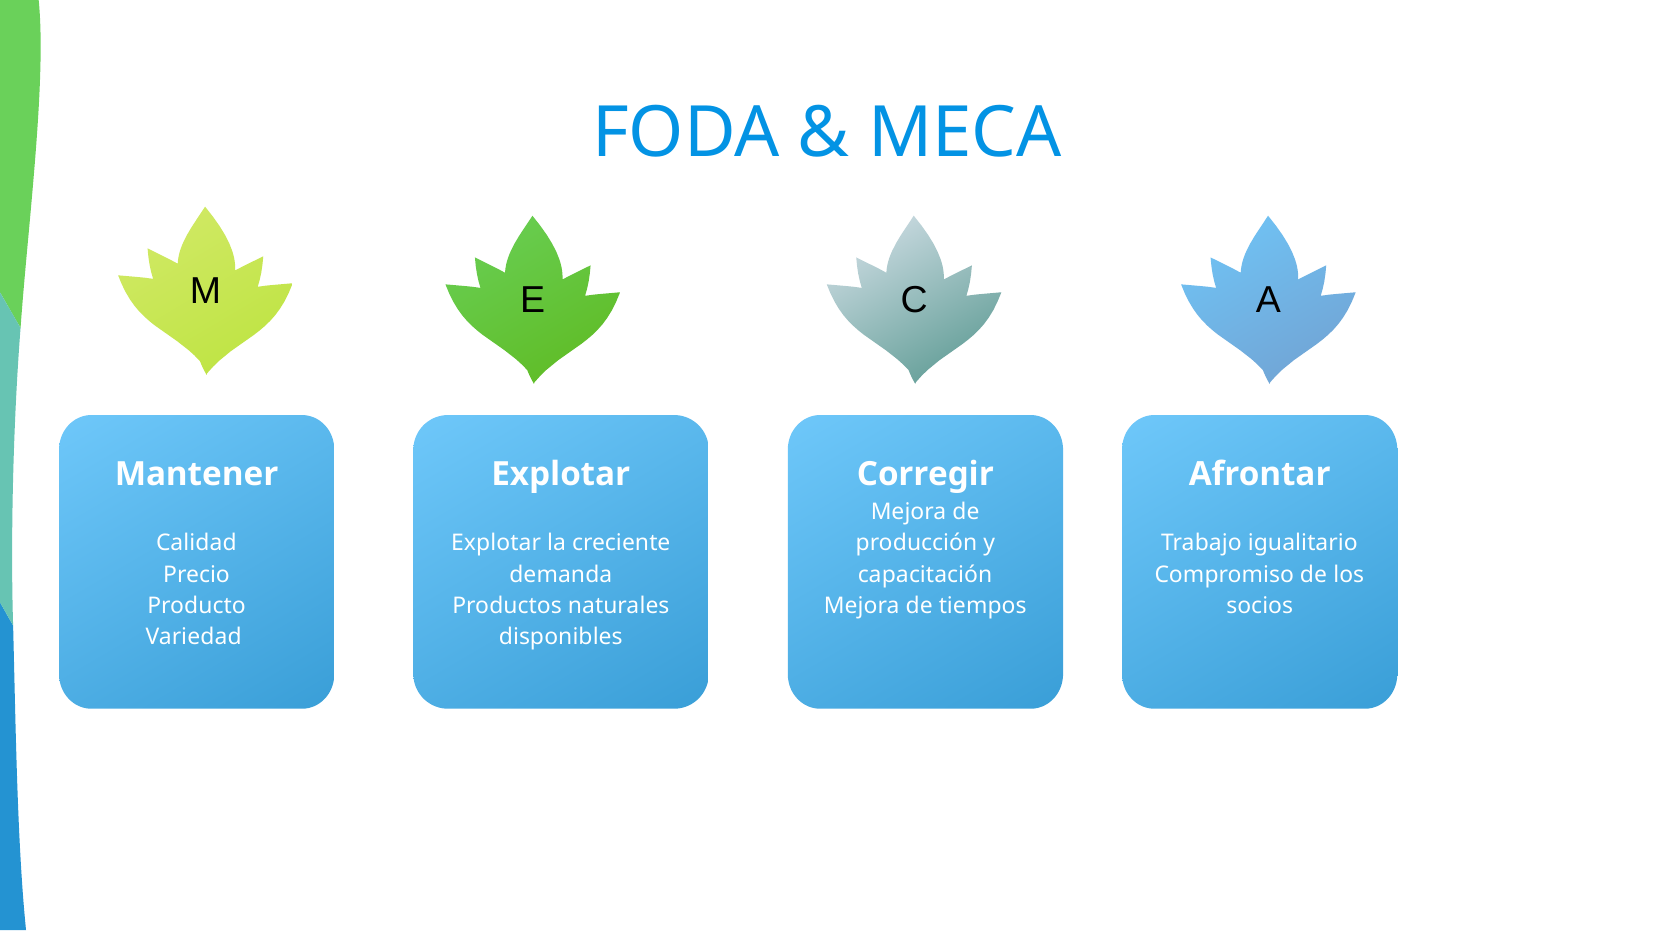

FODA & MECA
M
E
C
A
Mantener
Calidad
Precio
Producto
Variedad
Explotar
Explotar la creciente demanda
Productos naturales disponibles
Corregir
Mejora de producción y capacitación
Mejora de tiempos
Afrontar
Trabajo igualitario
Compromiso de los socios